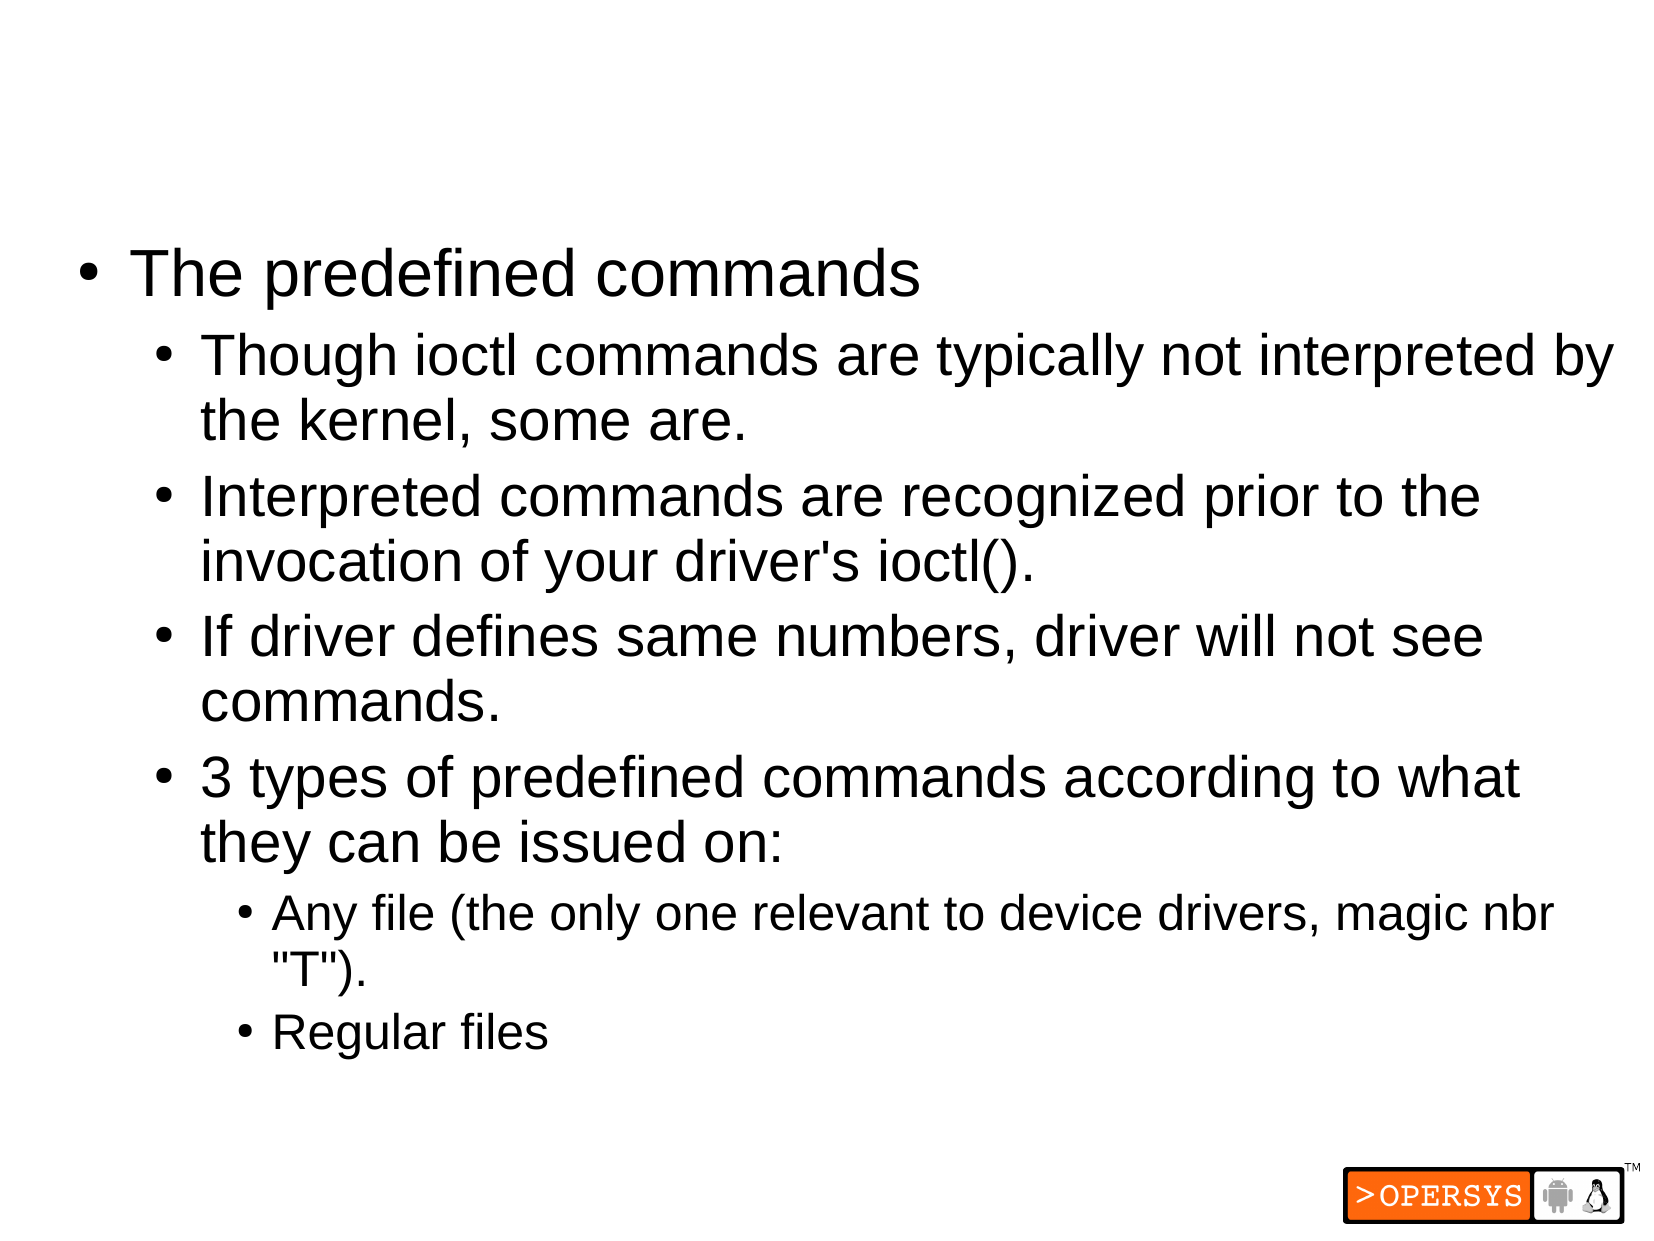

# The predefined commands
Though ioctl commands are typically not interpreted by the kernel, some are.
Interpreted commands are recognized prior to the invocation of your driver's ioctl().
If driver defines same numbers, driver will not see commands.
3 types of predefined commands according to what they can be issued on:
Any file (the only one relevant to device drivers, magic nbr "T").
Regular files